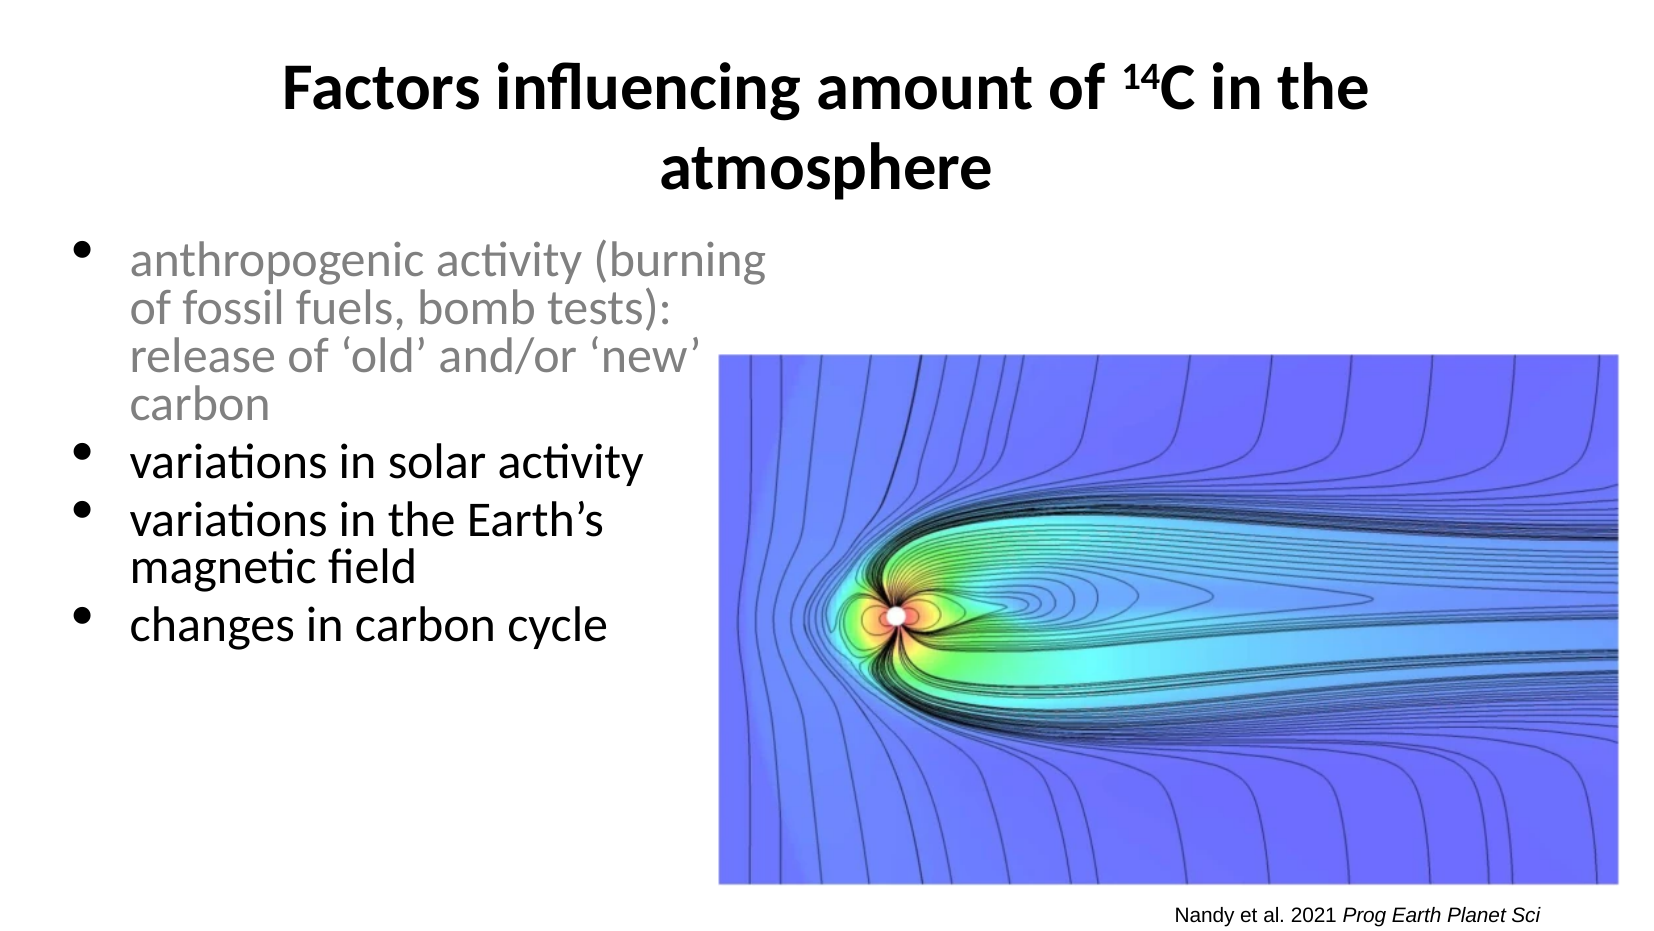

Factors influencing amount of 14C in the atmosphere
anthropogenic activity (burning of fossil fuels, bomb tests): release of ‘old’ and/or ‘new’ carbon
variations in solar activity
variations in the Earth’s magnetic field
changes in carbon cycle
Nandy et al. 2021 Prog Earth Planet Sci